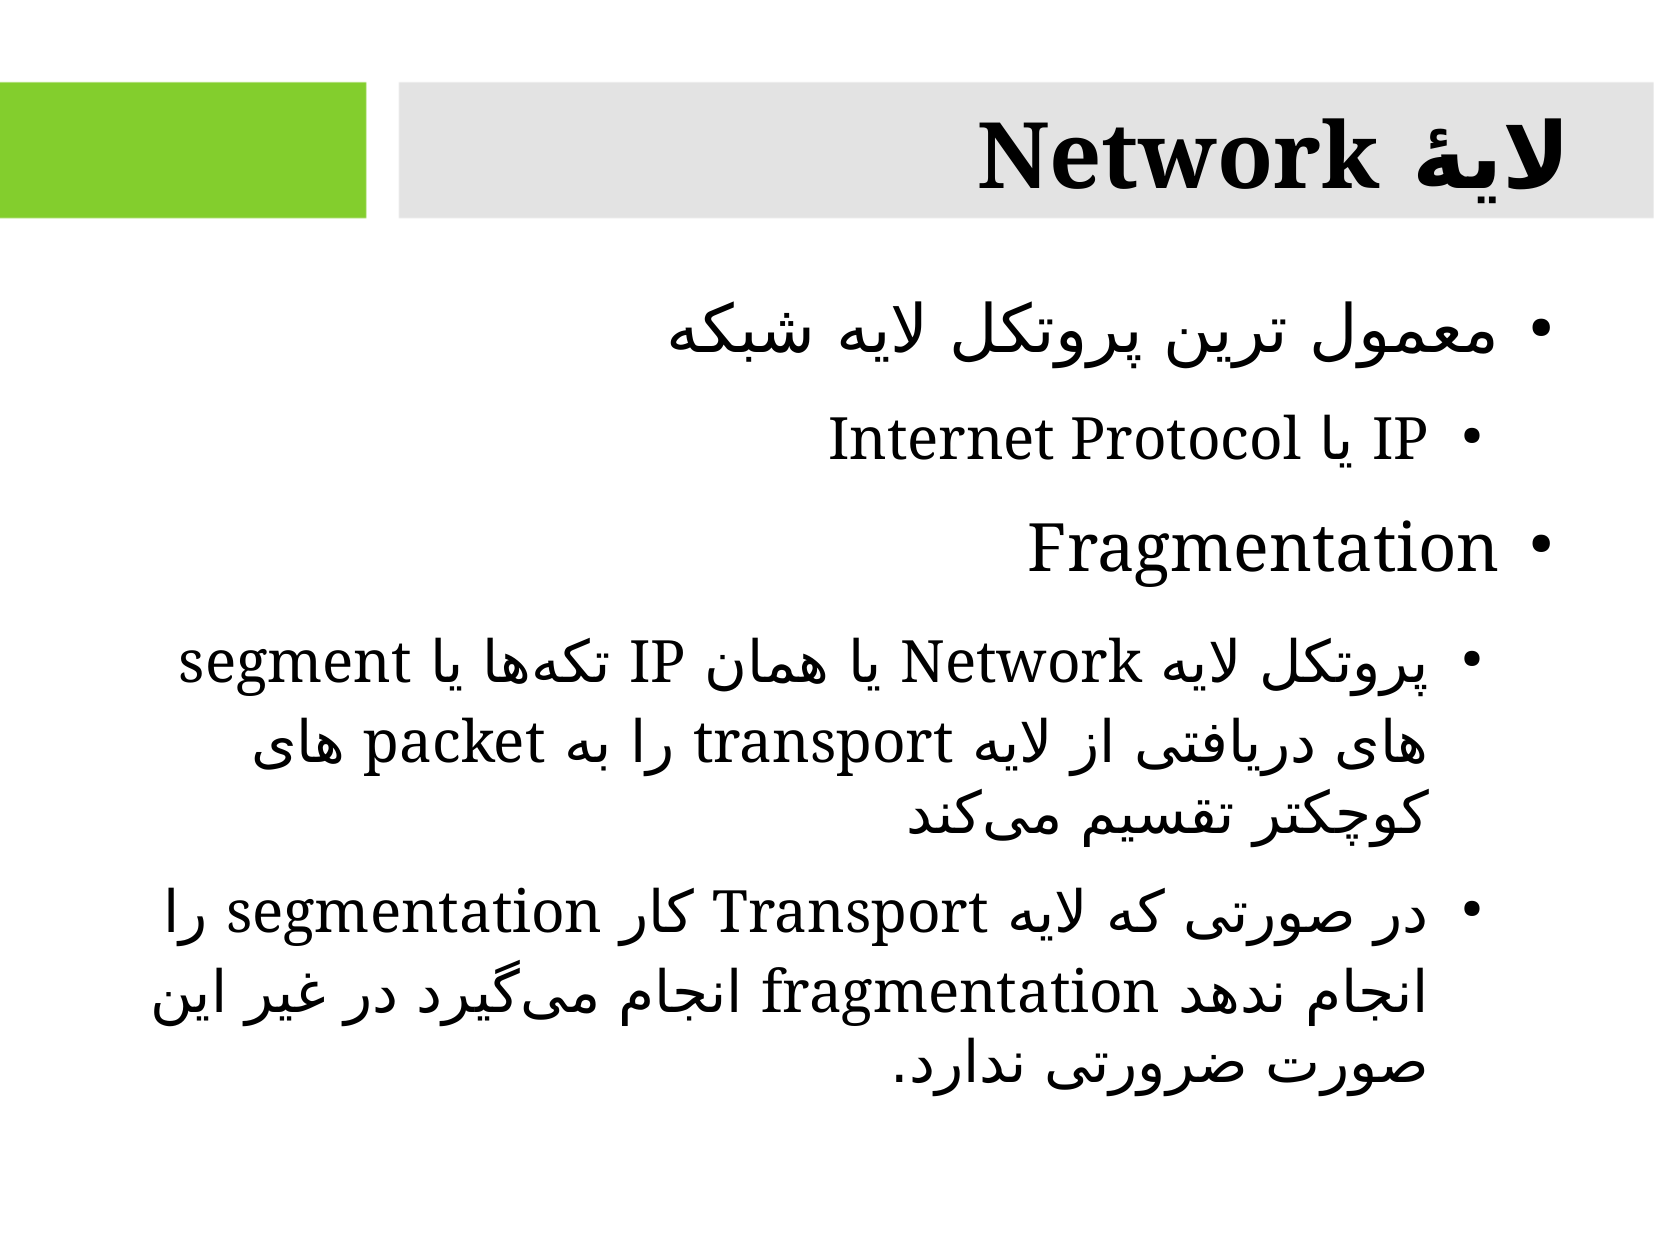

# لایهٔ Network
معمول ترین پروتکل لایه شبکه
IP یا Internet Protocol
Fragmentation
پروتکل لایه Network یا همان IP تکه‌ها یا segment های دریافتی از لایه transport را به packet های کوچکتر تقسیم می‌کند
در صورتی که لایه Transport کار segmentation را انجام ندهد fragmentation انجام می‌گیرد در غیر این صورت ضرورتی ندارد.